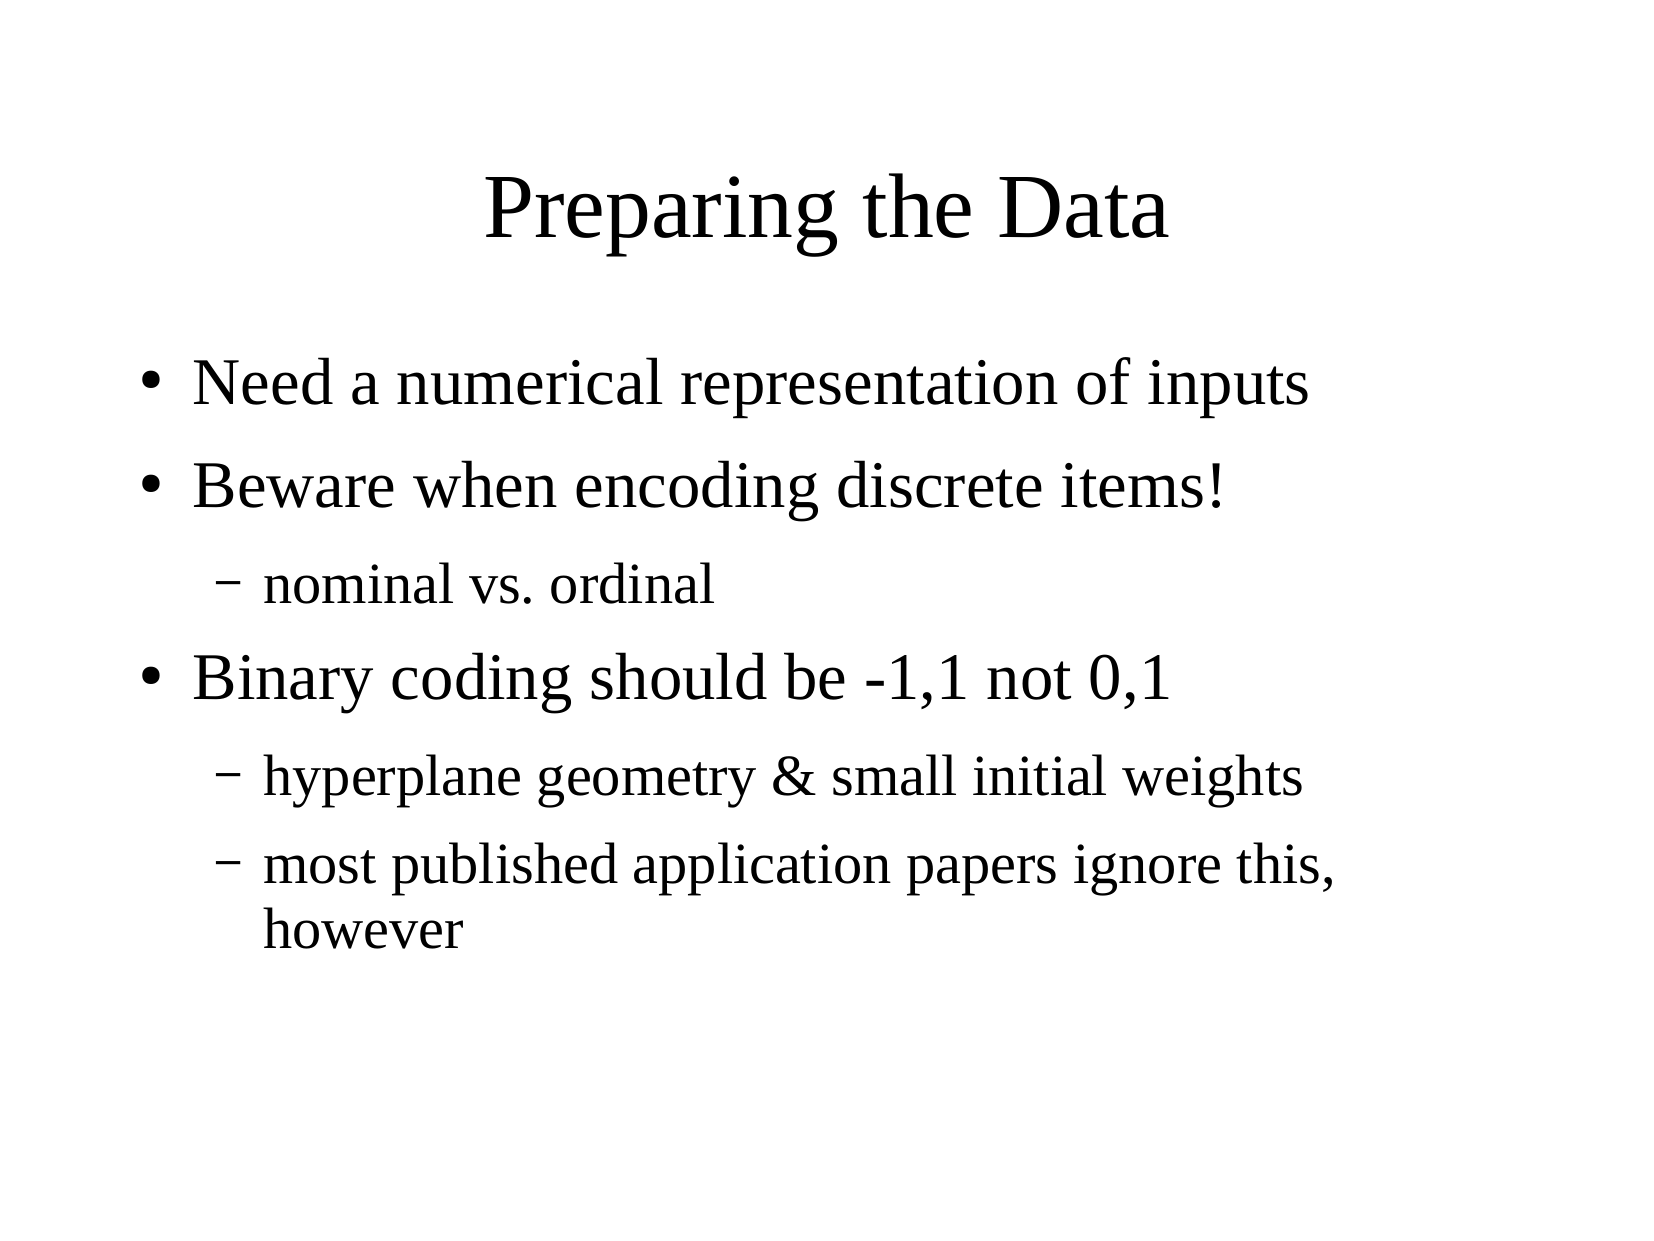

# Preparing the Data
Need a numerical representation of inputs
Beware when encoding discrete items!
nominal vs. ordinal
Binary coding should be -1,1 not 0,1
hyperplane geometry & small initial weights
most published application papers ignore this, however